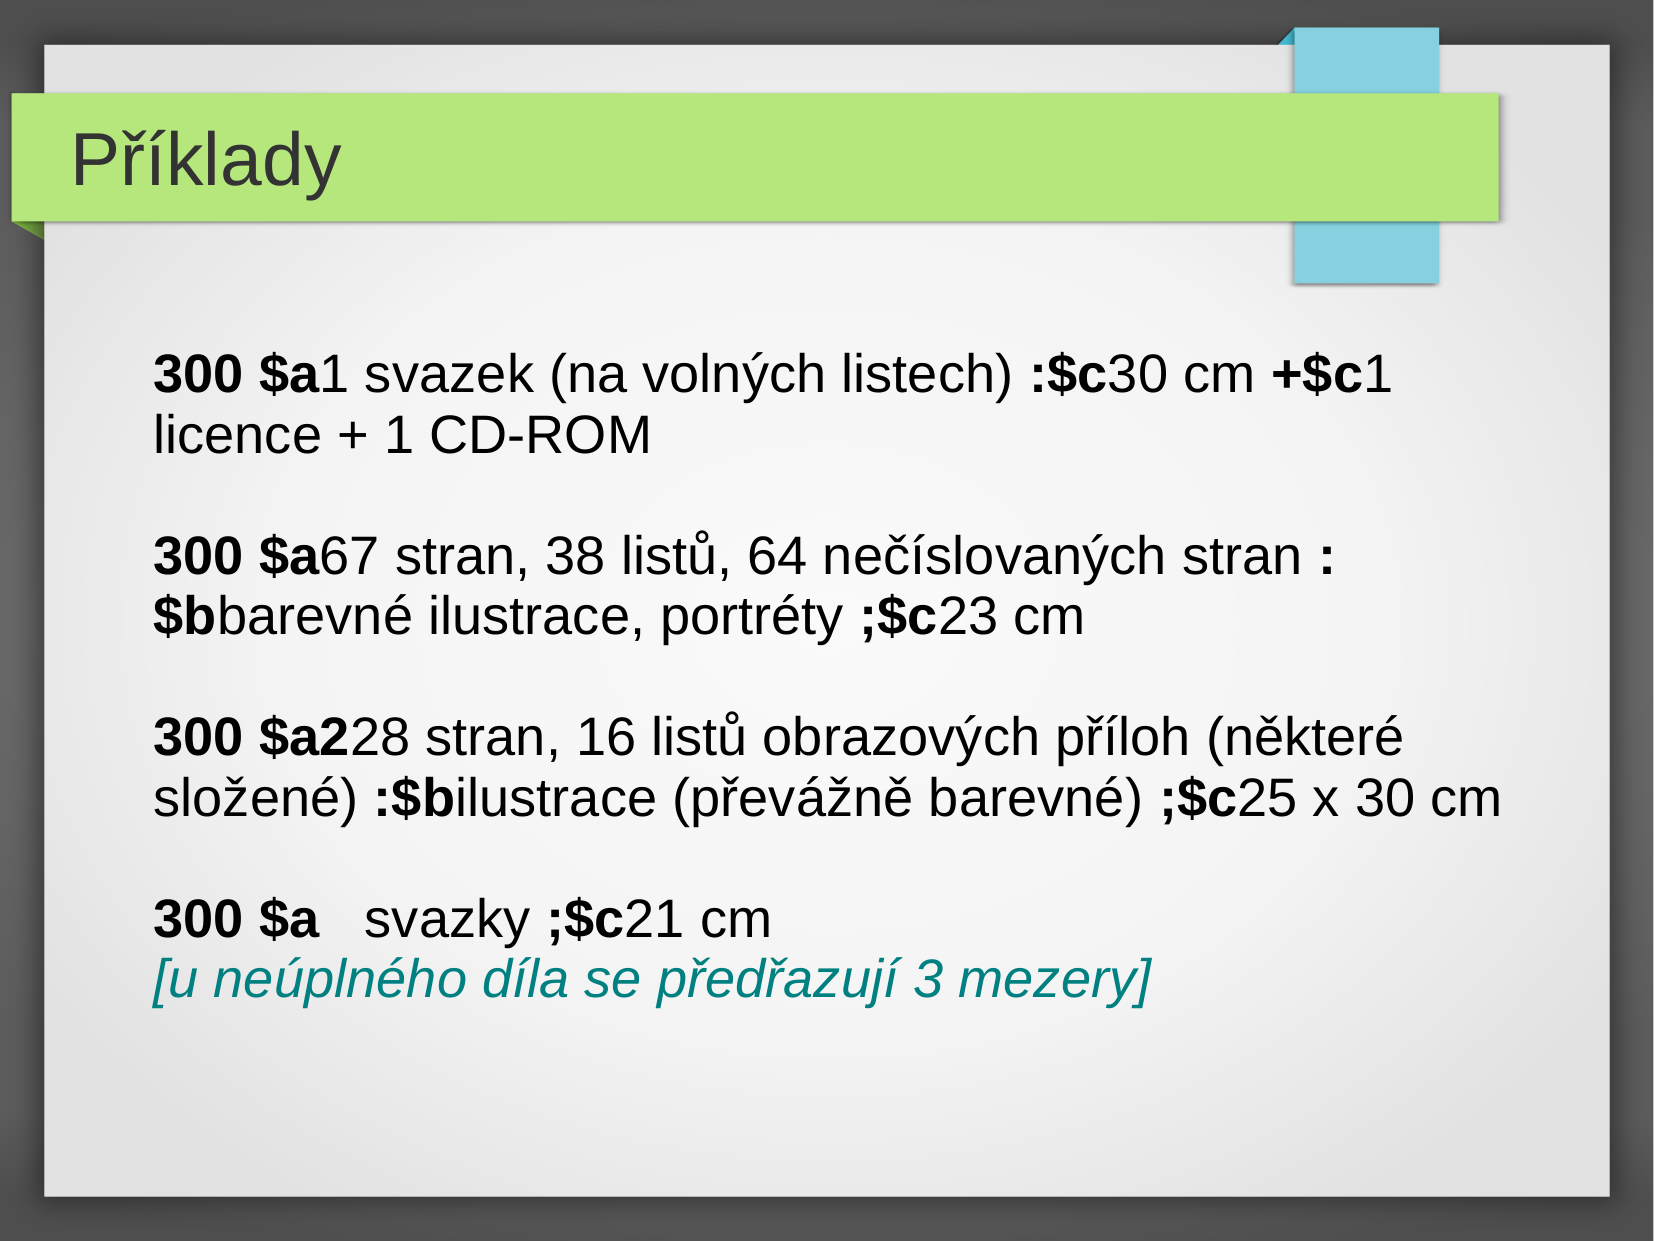

# Příklady
300 $a1 svazek (na volných listech) :$c30 cm +$c1 licence + 1 CD-ROM
300 $a67 stran, 38 listů, 64 nečíslovaných stran :$bbarevné ilustrace, portréty ;$c23 cm
300 $a228 stran, 16 listů obrazových příloh (některé složené) :$bilustrace (převážně barevné) ;$c25 x 30 cm
300 $a svazky ;$c21 cm
[u neúplného díla se předřazují 3 mezery]